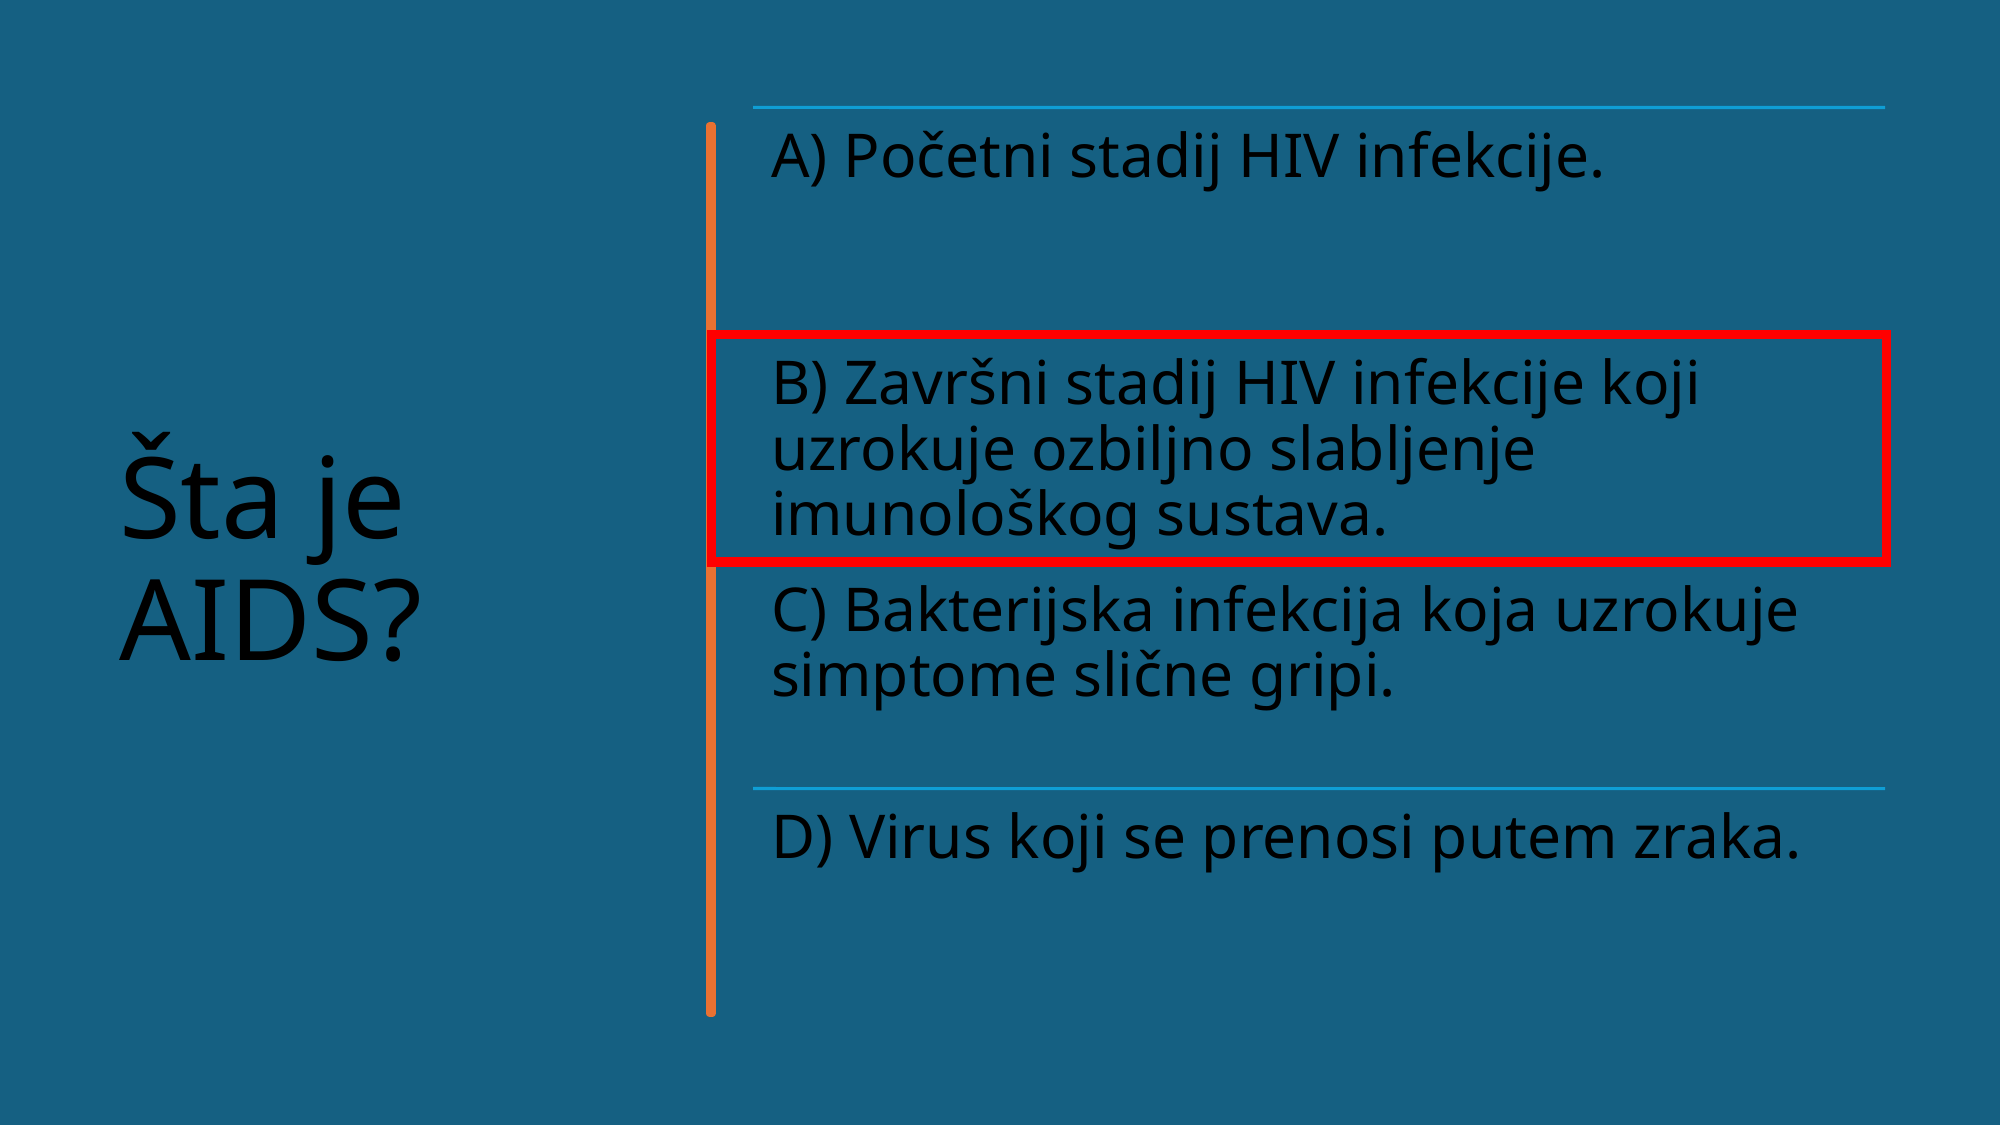

# Šta je AIDS?
A) Početni stadij HIV infekcije.
B) Završni stadij HIV infekcije koji uzrokuje ozbiljno slabljenje imunološkog sustava.
C) Bakterijska infekcija koja uzrokuje simptome slične gripi.
D) Virus koji se prenosi putem zraka.